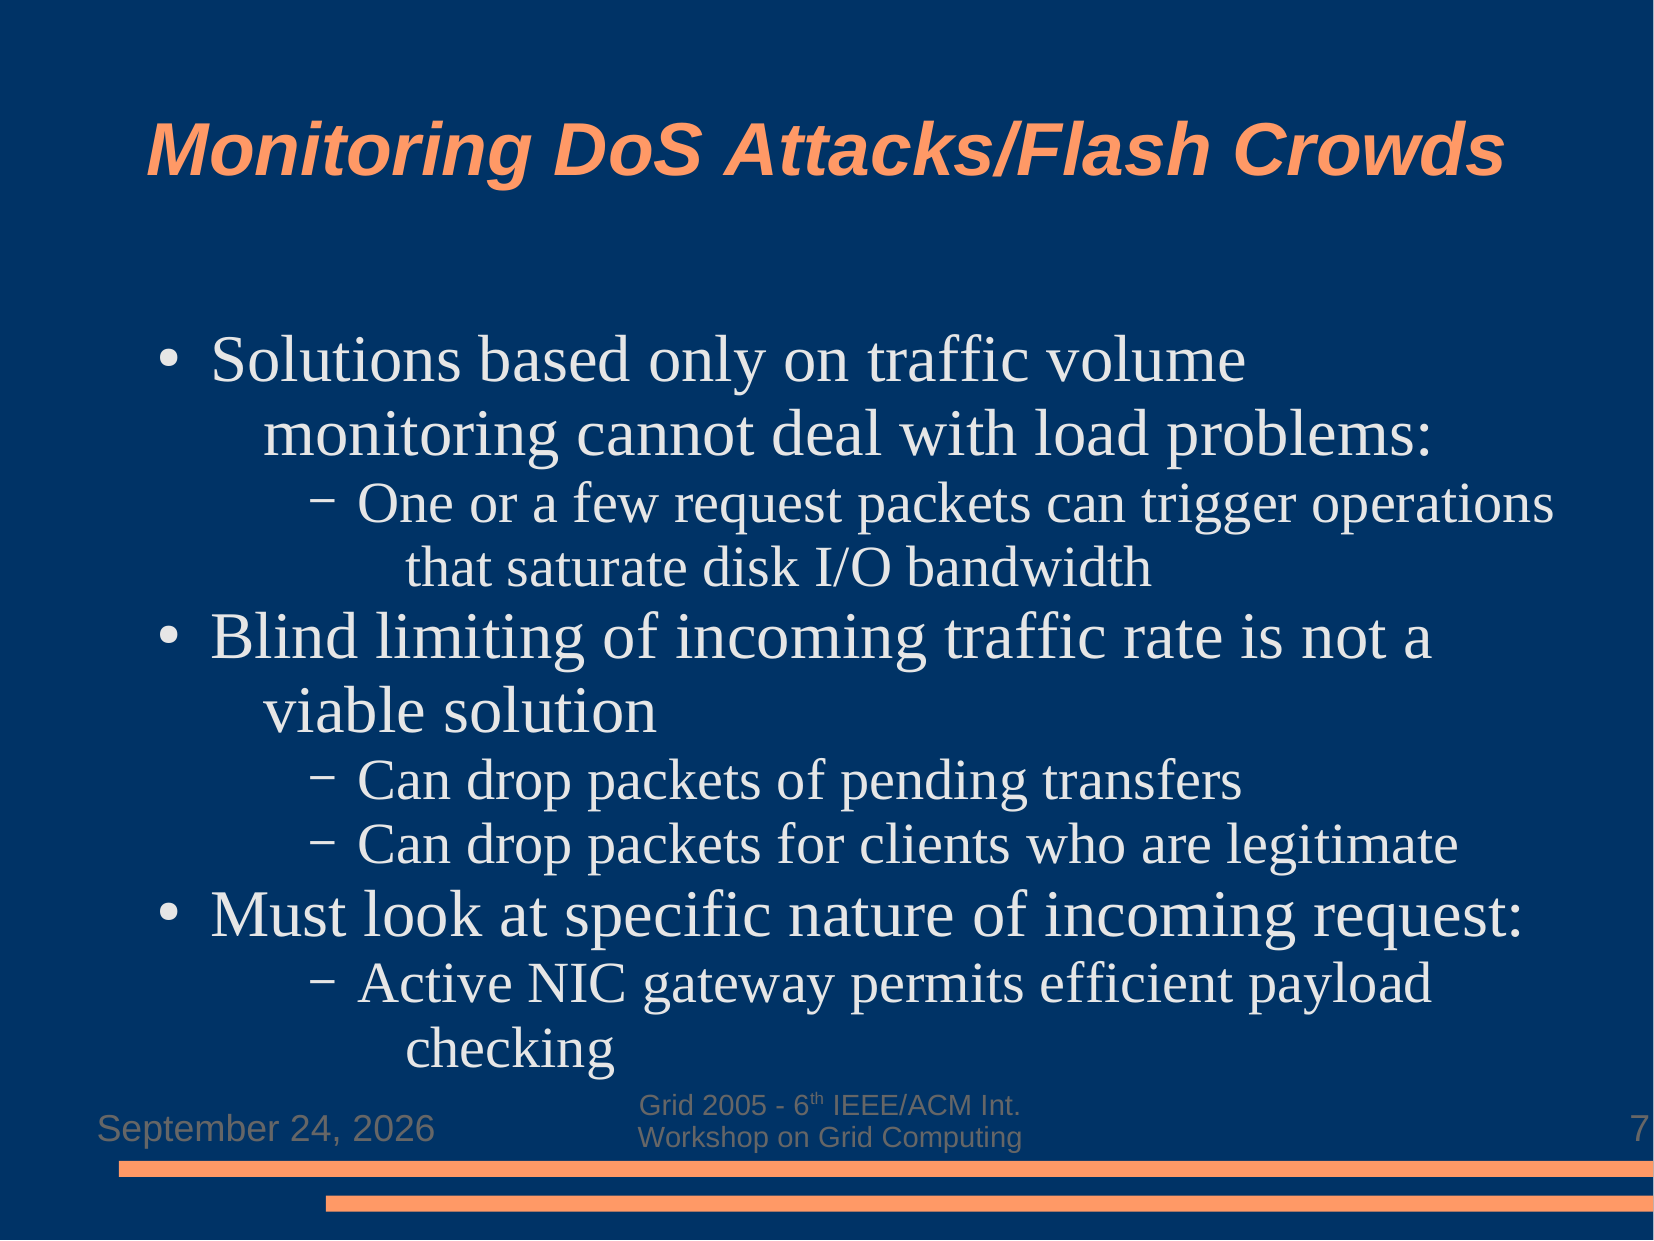

# Monitoring DoS Attacks/Flash Crowds
Solutions based only on traffic volume monitoring cannot deal with load problems:
One or a few request packets can trigger operations that saturate disk I/O bandwidth
Blind limiting of incoming traffic rate is not a viable solution
Can drop packets of pending transfers
Can drop packets for clients who are legitimate
Must look at specific nature of incoming request:
Active NIC gateway permits efficient payload checking